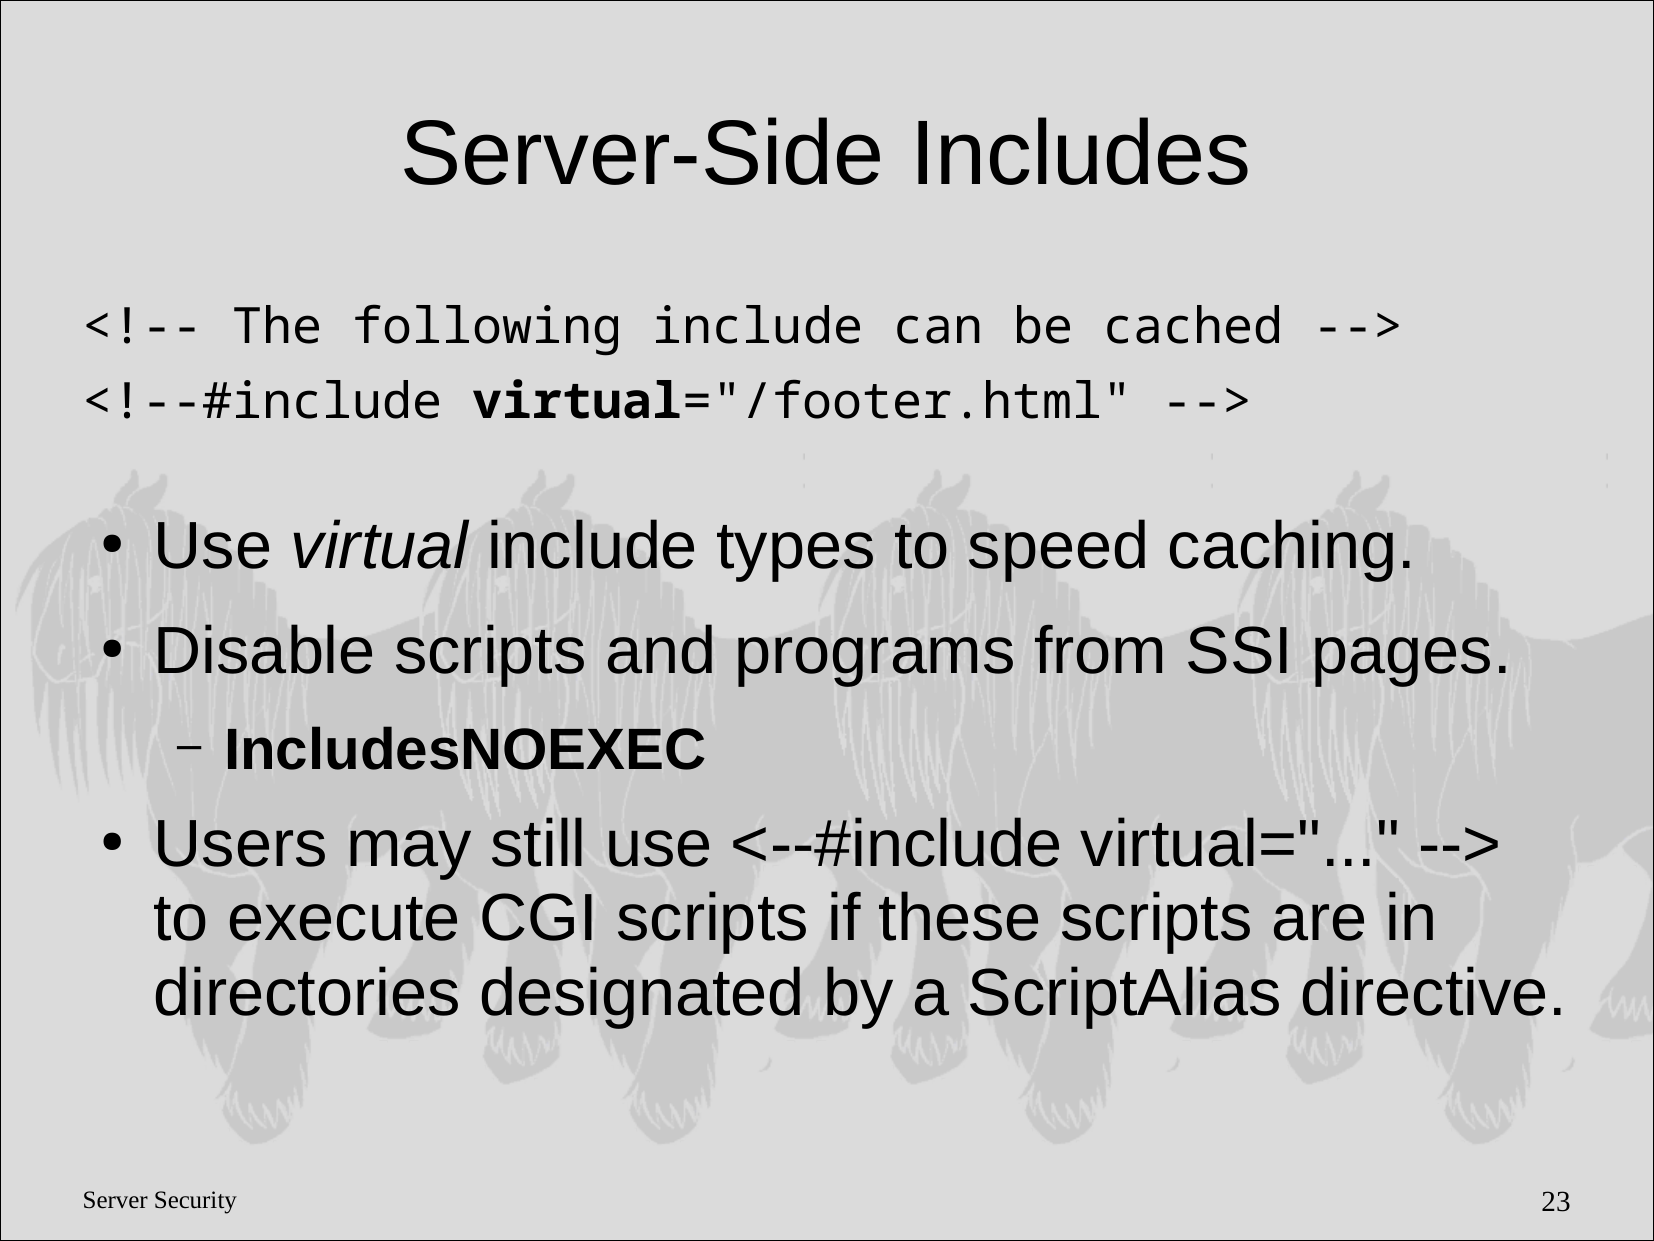

# Server-Side Includes
<!-- The following include can be cached -->
<!--#include virtual="/footer.html" -->
Use virtual include types to speed caching.
Disable scripts and programs from SSI pages.
IncludesNOEXEC
Users may still use <--#include virtual="..." --> to execute CGI scripts if these scripts are in directories designated by a ScriptAlias directive.